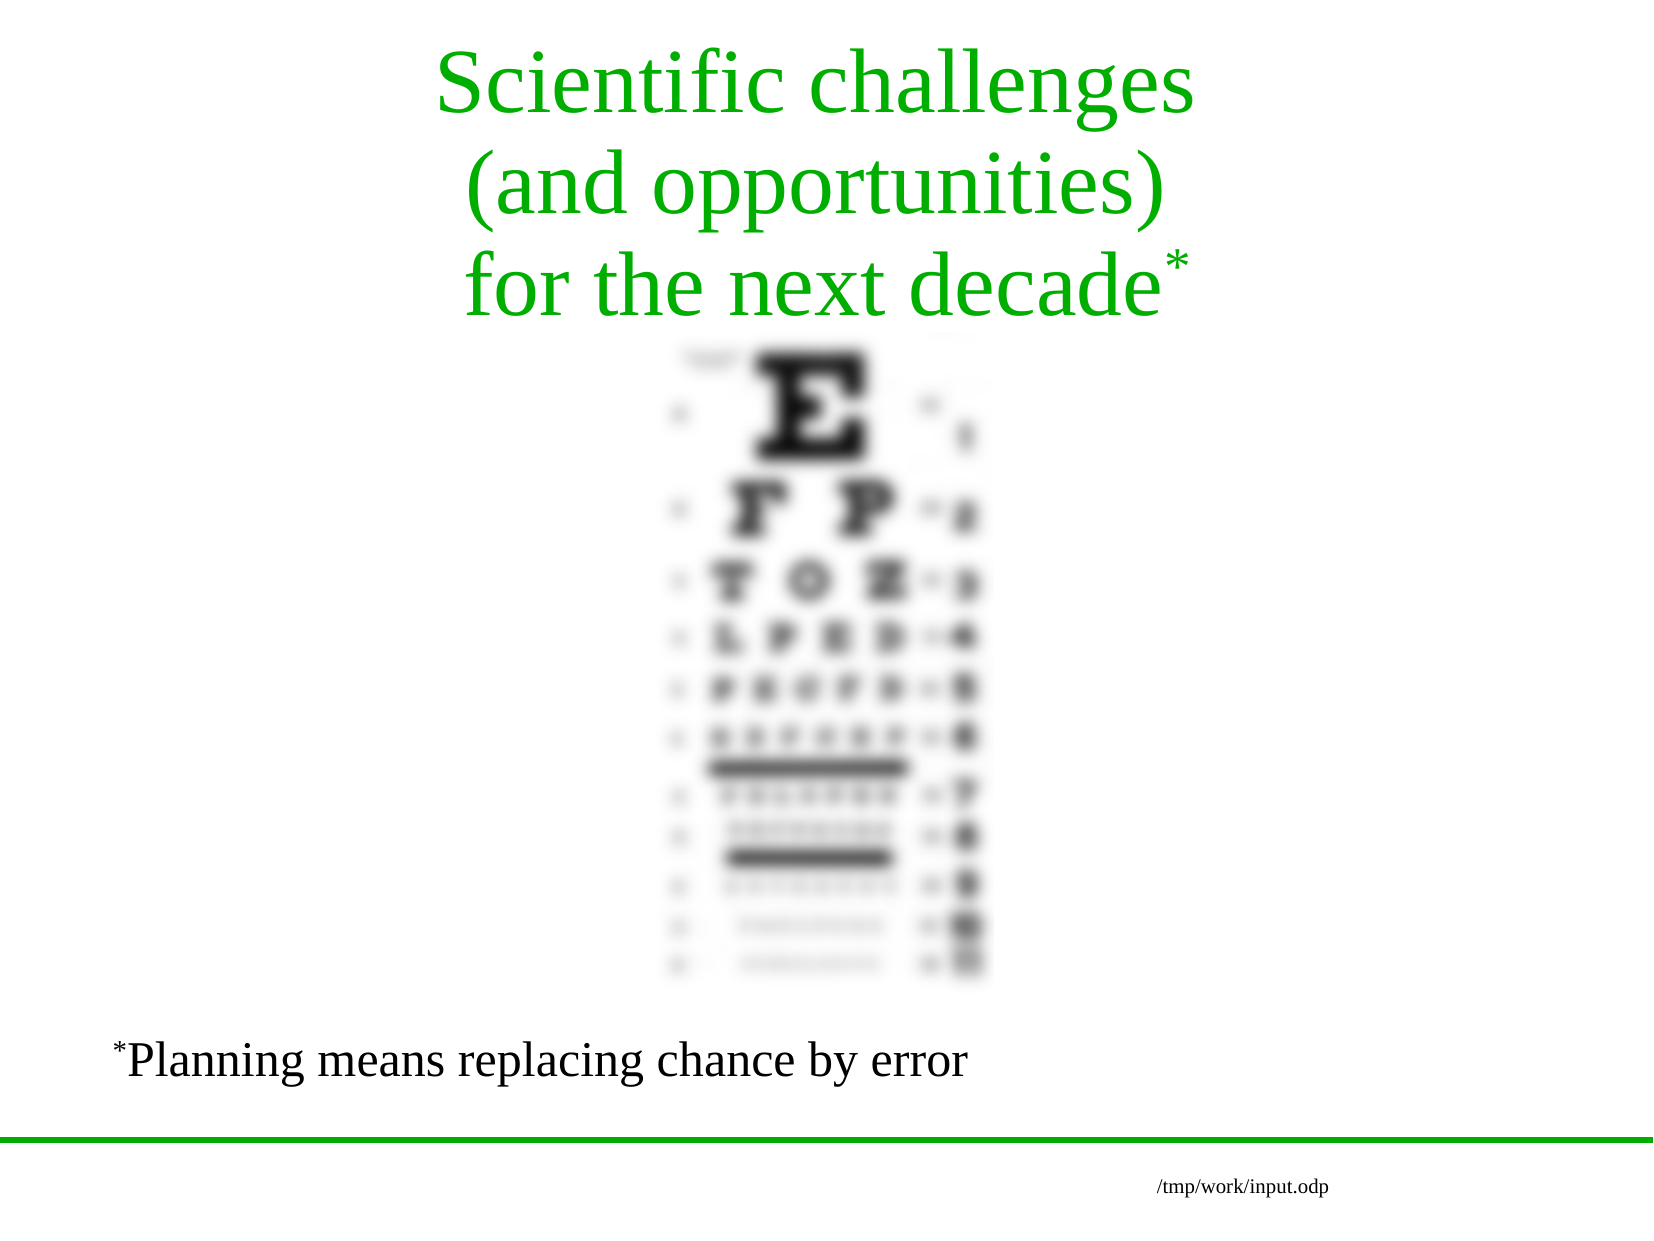

# Scientific challenges (and opportunities) for the next decade*
*Planning means replacing chance by error